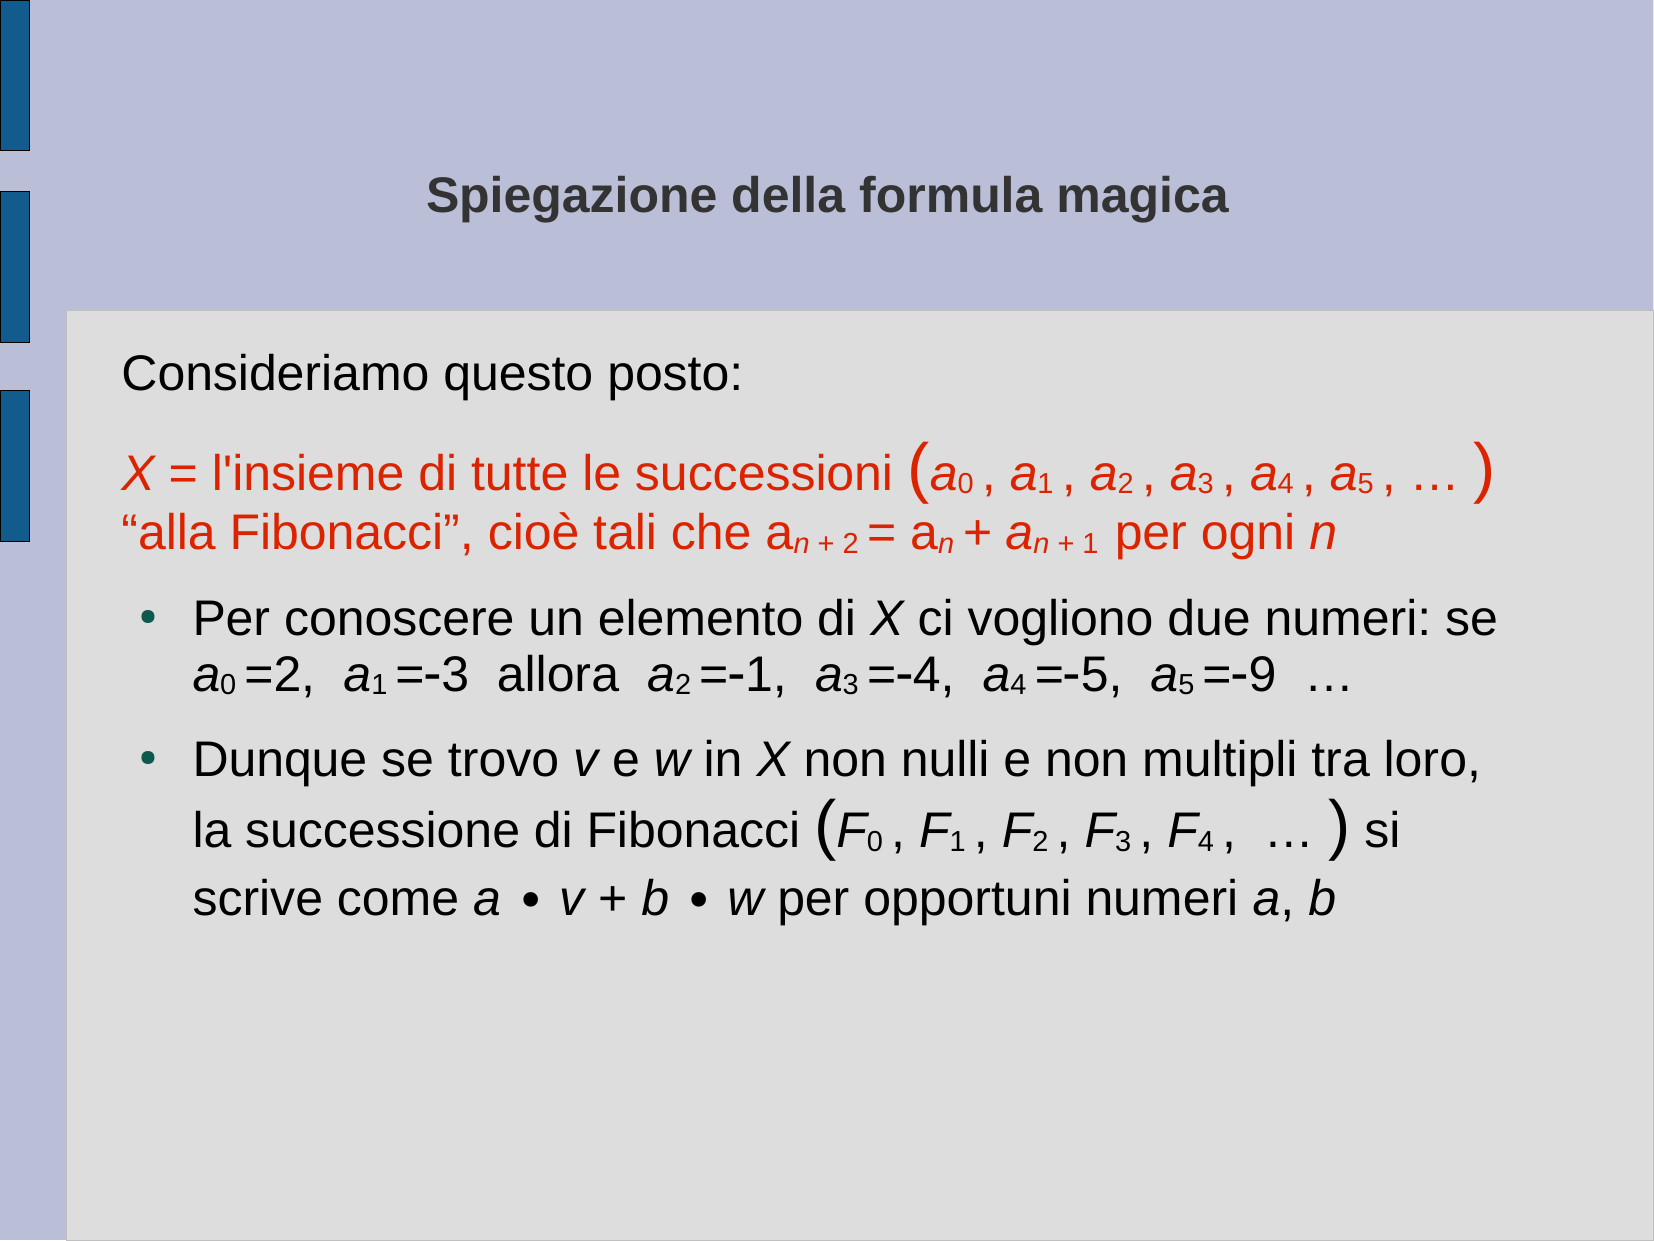

# Spiegazione della formula magica
Consideriamo questo posto:
X = l'insieme di tutte le successioni (a0 , a1 , a2 , a3 , a4 , a5 , … ) “alla Fibonacci”, cioè tali che an + 2 = an + an + 1 per ogni n
Per conoscere un elemento di X ci vogliono due numeri: se a0 =2, a1 =-3 allora a2 =-1, a3 =-4, a4 =-5, a5 =-9 …
Dunque se trovo v e w in X non nulli e non multipli tra loro, la successione di Fibonacci (F0 , F1 , F2 , F3 , F4 , … ) si scrive come a ∙ v + b ∙ w per opportuni numeri a, b